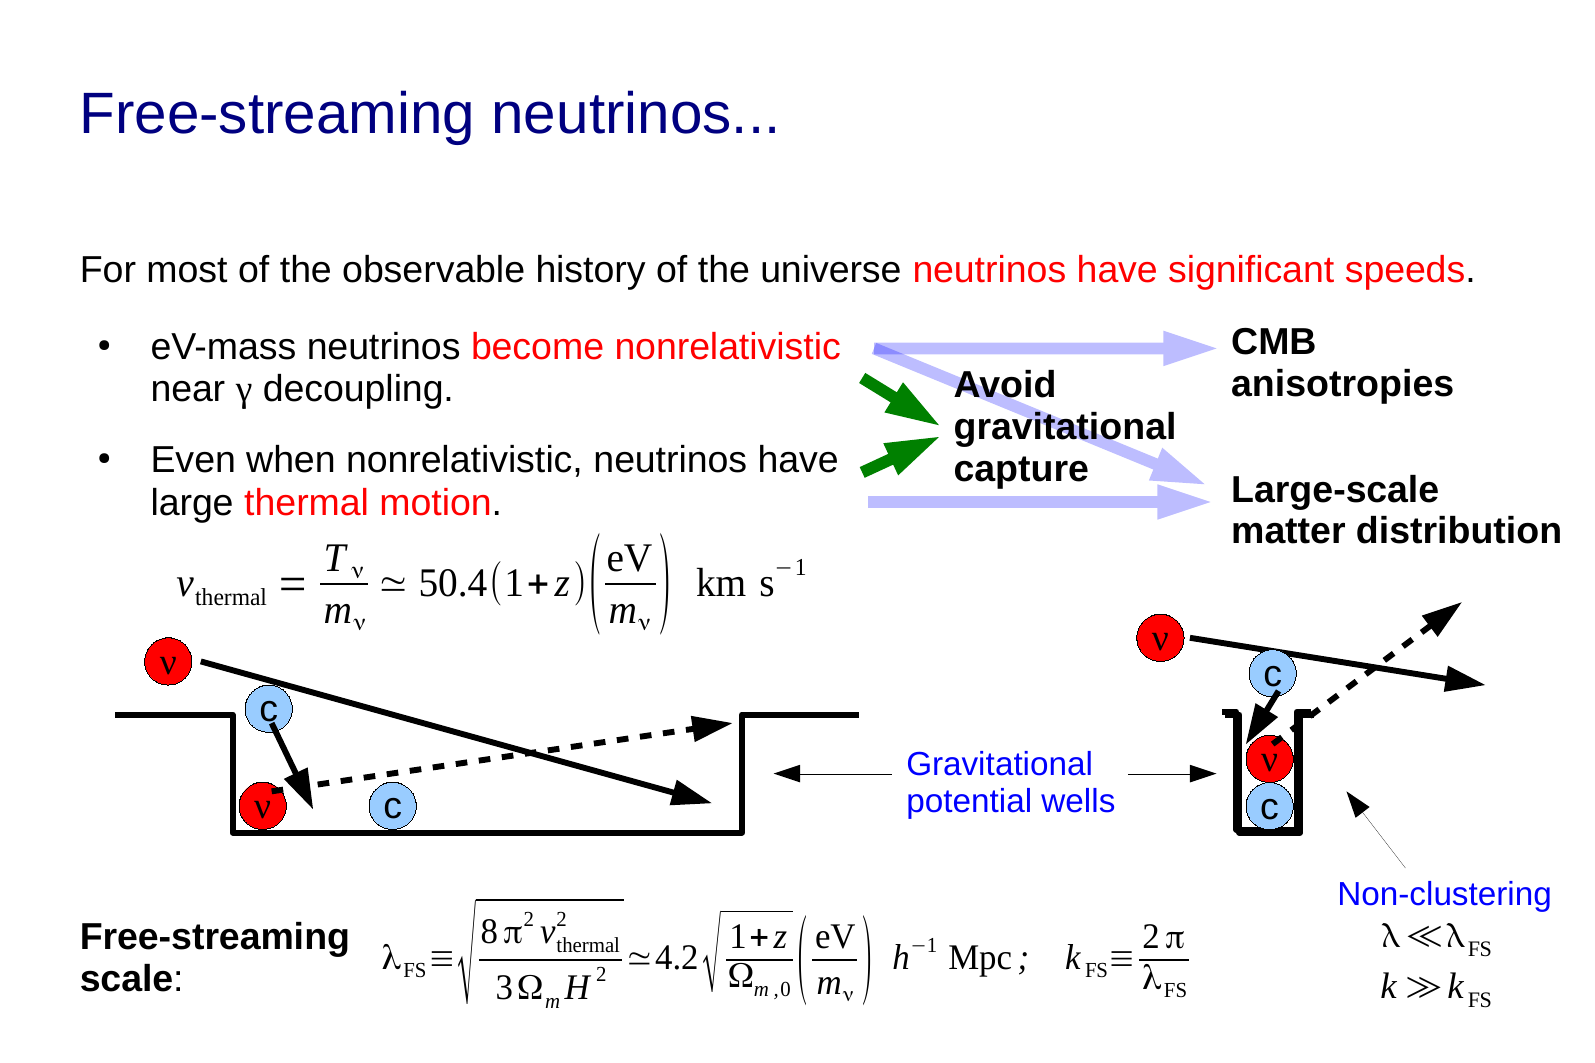

Free-streaming neutrinos...
# For most of the observable history of the universe neutrinos have significant speeds.
CMB
anisotropies
eV-mass neutrinos become nonrelativistic near γ decoupling.
Even when nonrelativistic, neutrinos have large thermal motion.
Avoid
gravitational
capture
Large-scale
matter distribution
ν
ν
c
c
ν
Gravitational
potential wells
ν
c
c
Non-clustering
Free-streaming scale: